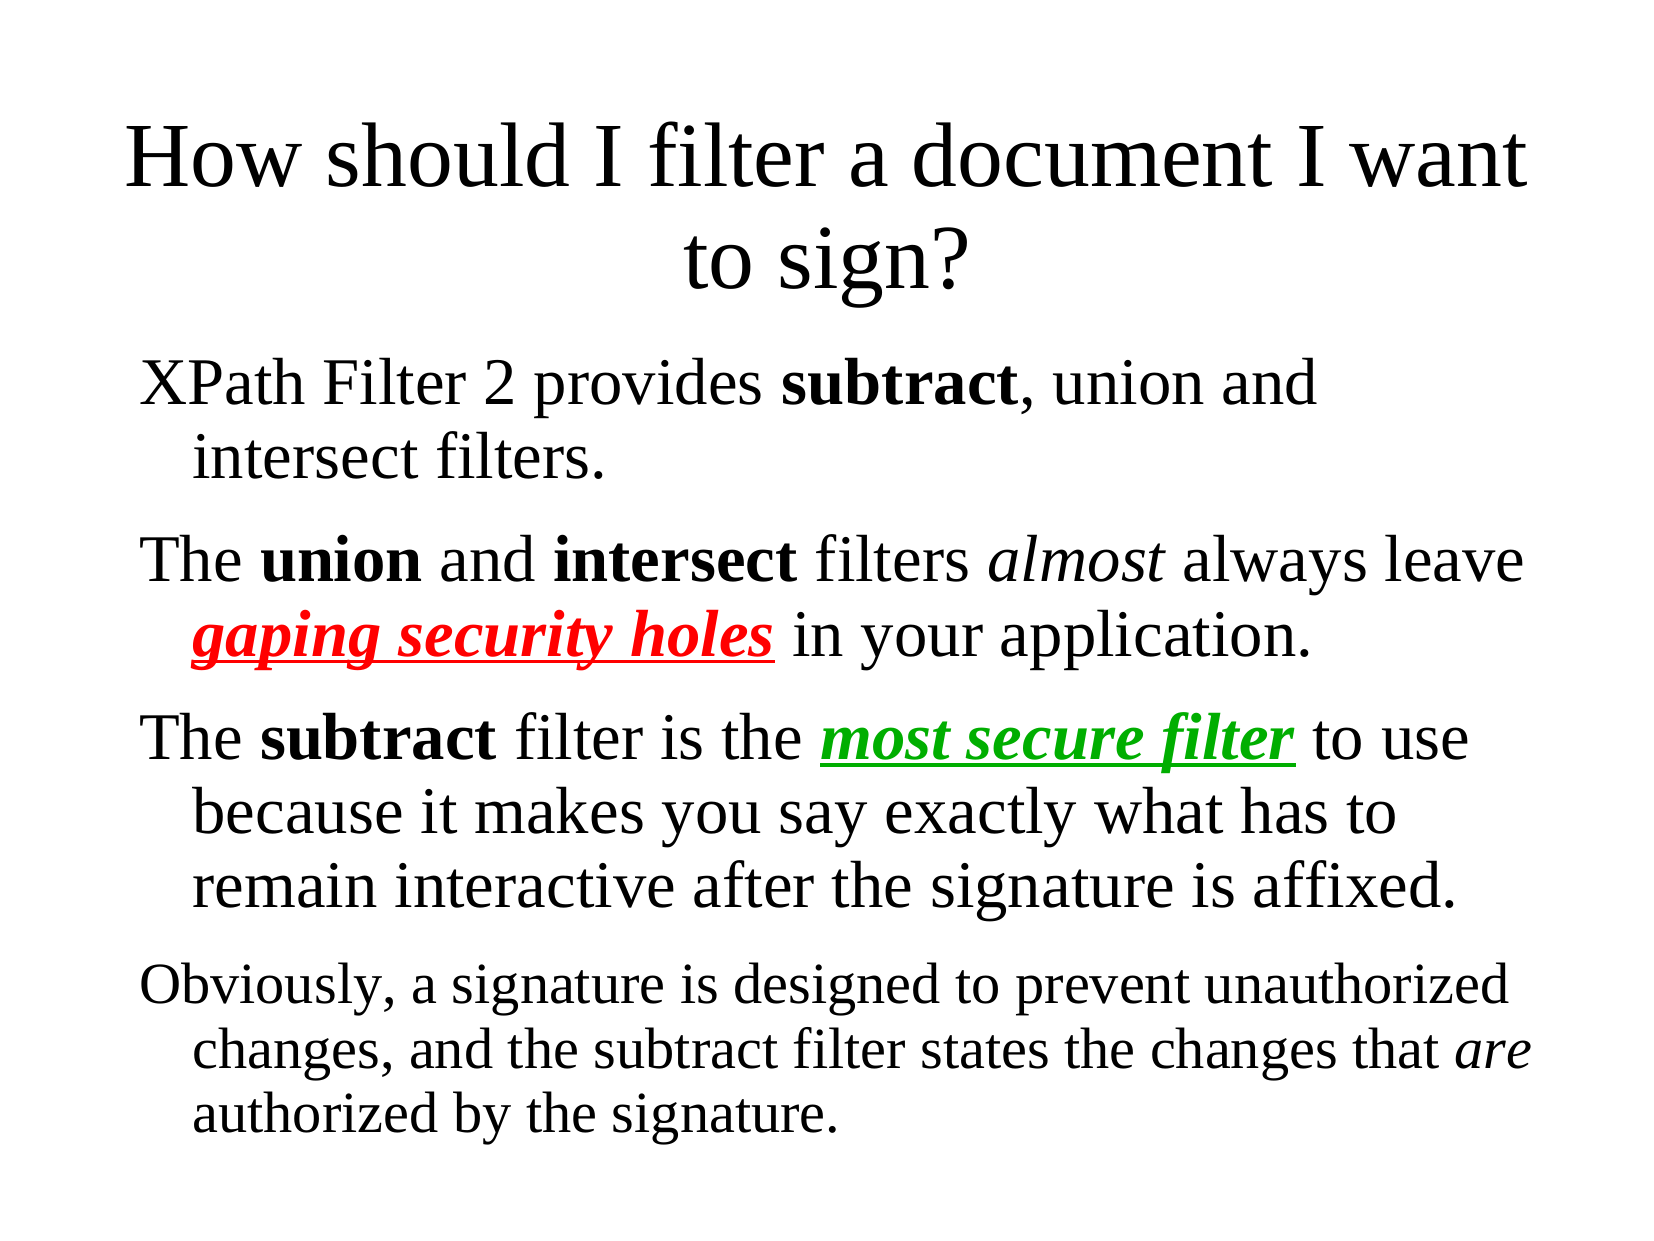

# How should I filter a document I want to sign?
XPath Filter 2 provides subtract, union and intersect filters.
The union and intersect filters almost always leave gaping security holes in your application.
The subtract filter is the most secure filter to use because it makes you say exactly what has to remain interactive after the signature is affixed.
Obviously, a signature is designed to prevent unauthorized changes, and the subtract filter states the changes that are authorized by the signature.